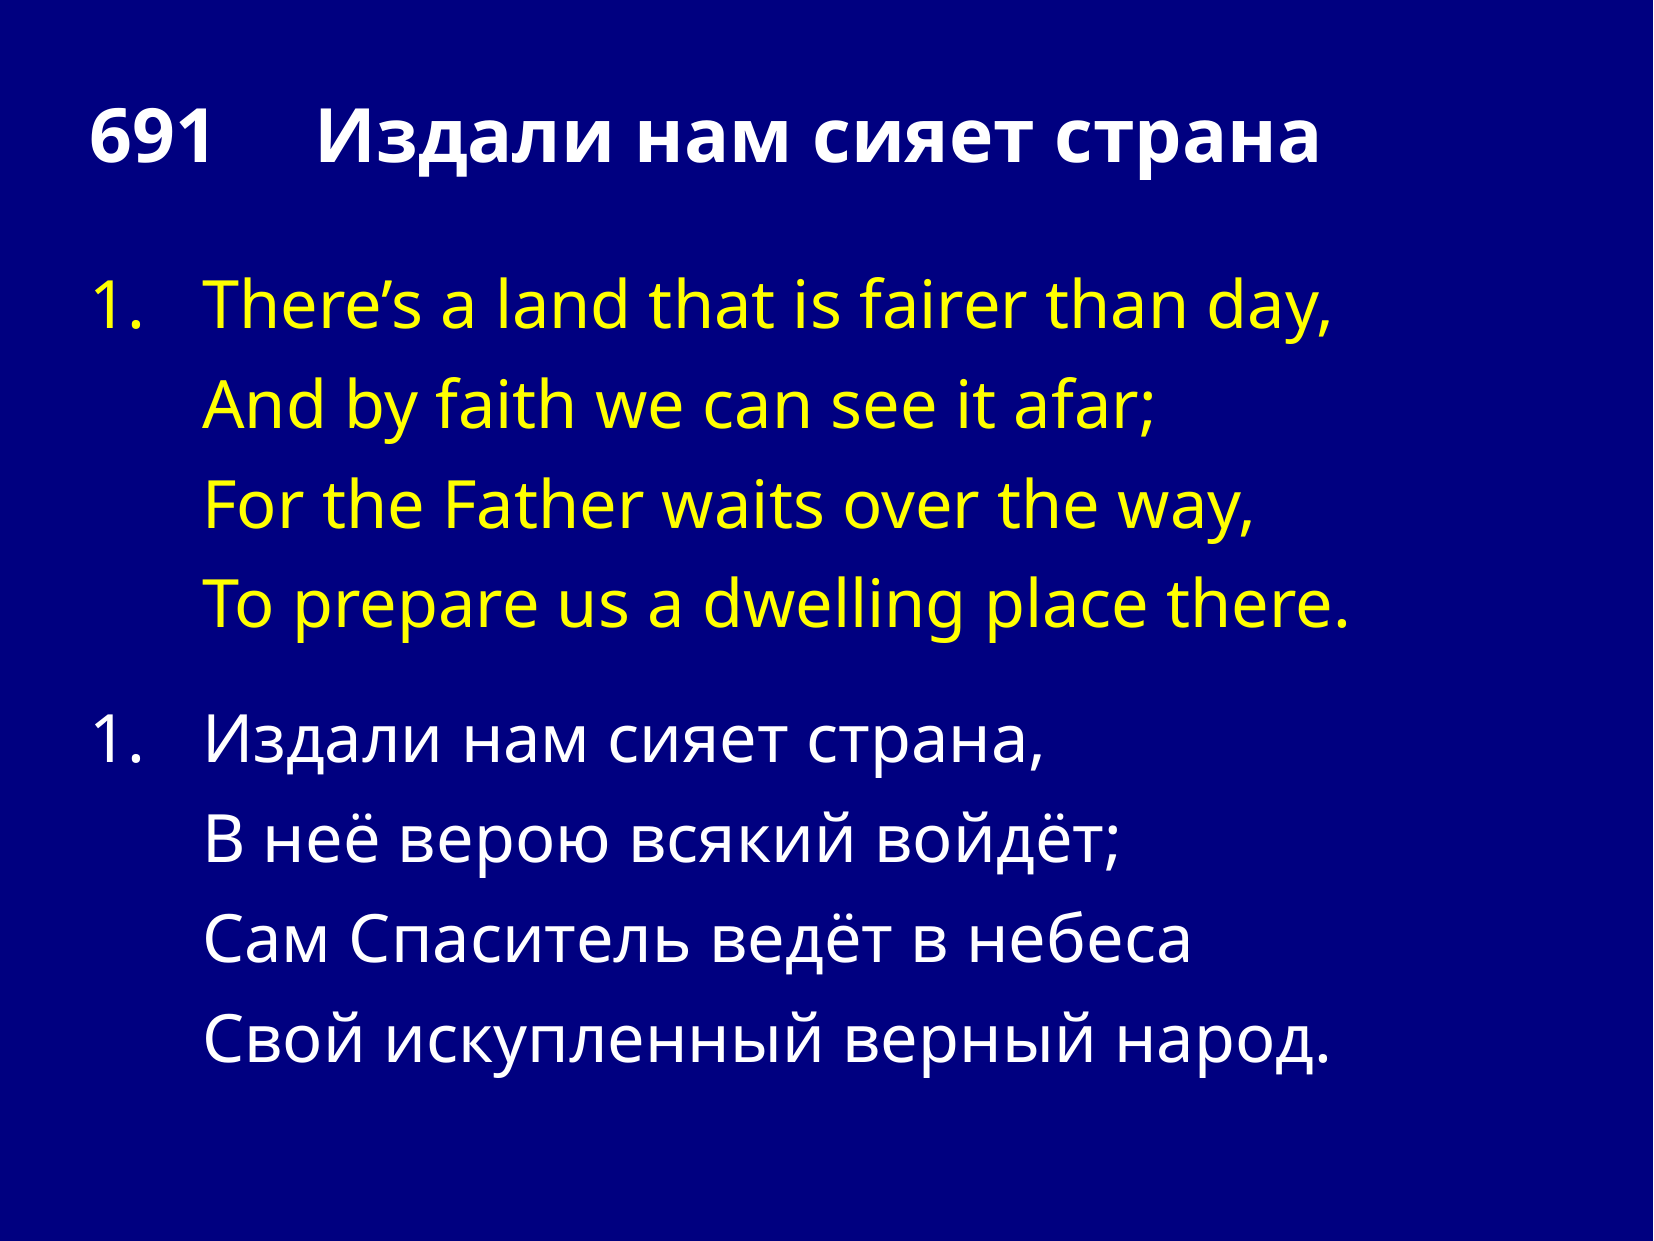

691	Издали нам сияет страна
1.	There’s a land that is fairer than day,
	And by faith we can see it afar;
	For the Father waits over the way,
	To prepare us a dwelling place there.
1.	Издали нам сияет страна,
	В неё верою всякий войдёт;
	Сам Спаситель ведёт в небеса
	Свой искупленный верный народ.